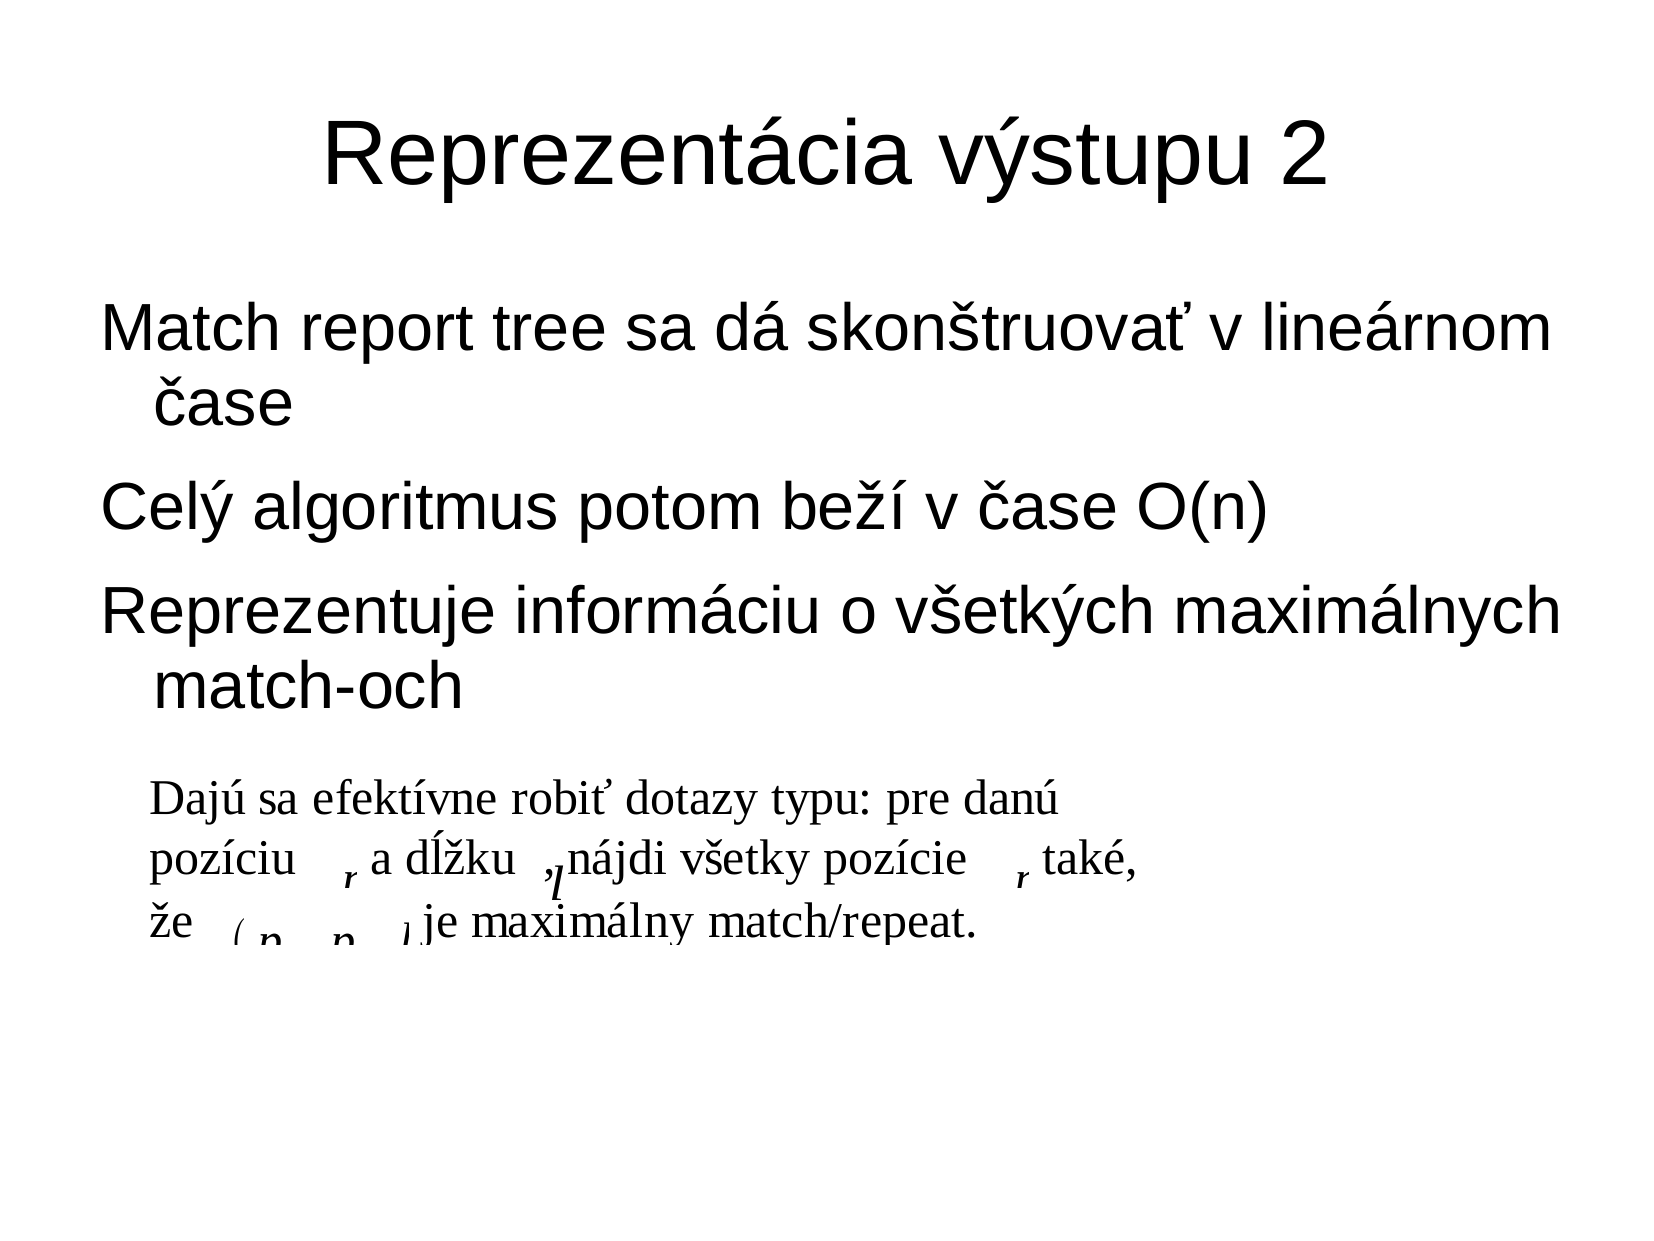

# Reprezentácia výstupu 2
Match report tree sa dá skonštruovať v lineárnom čase
Celý algoritmus potom beží v čase O(n)
Reprezentuje informáciu o všetkých maximálnych match-och